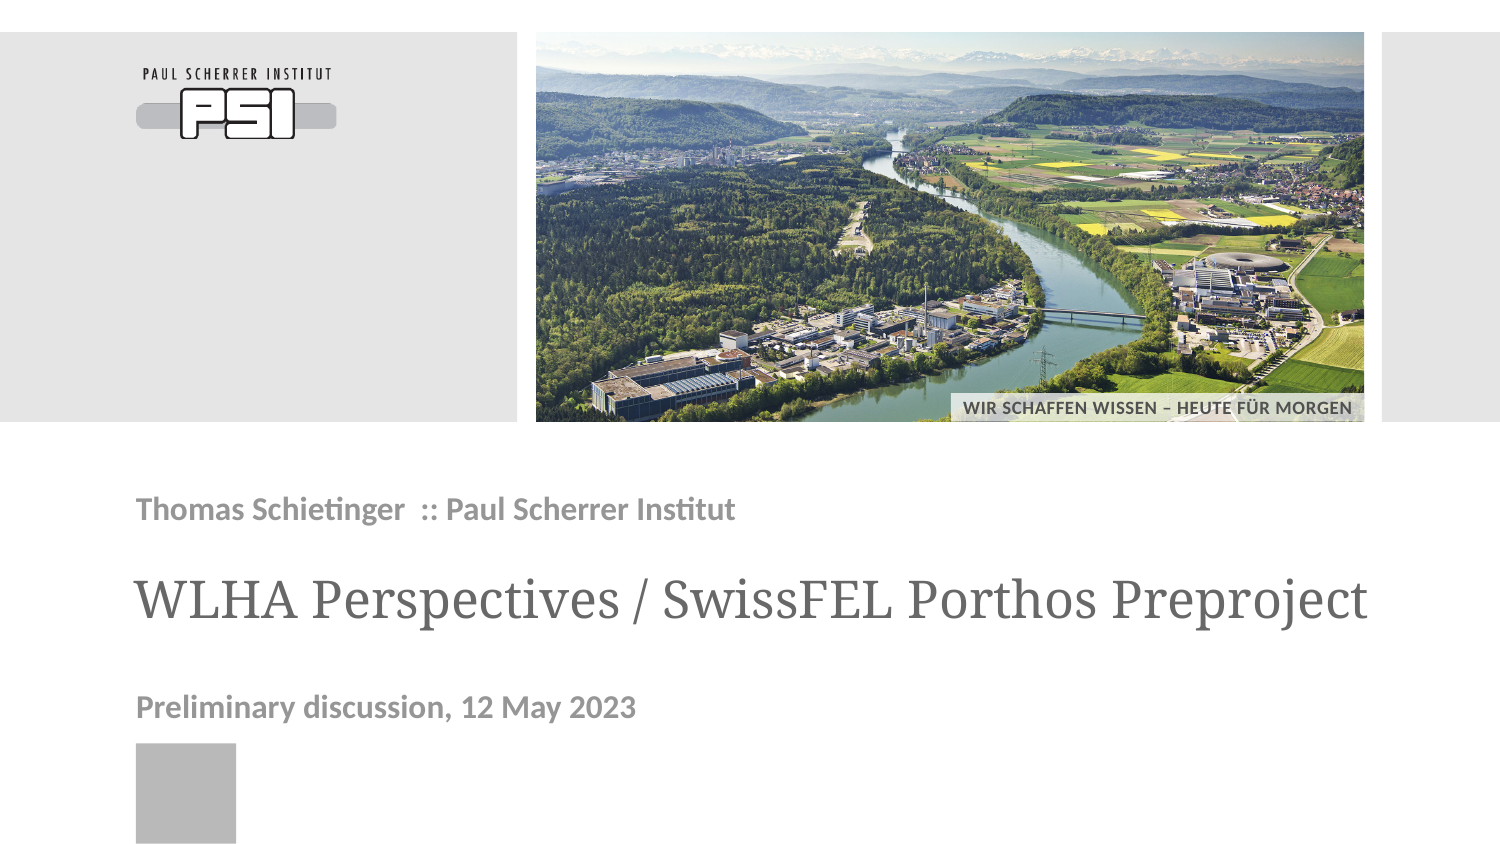

Thomas Schietinger :: Paul Scherrer Institut
# WLHA Perspectives / SwissFEL Porthos Preproject
Preliminary discussion, 12 May 2023